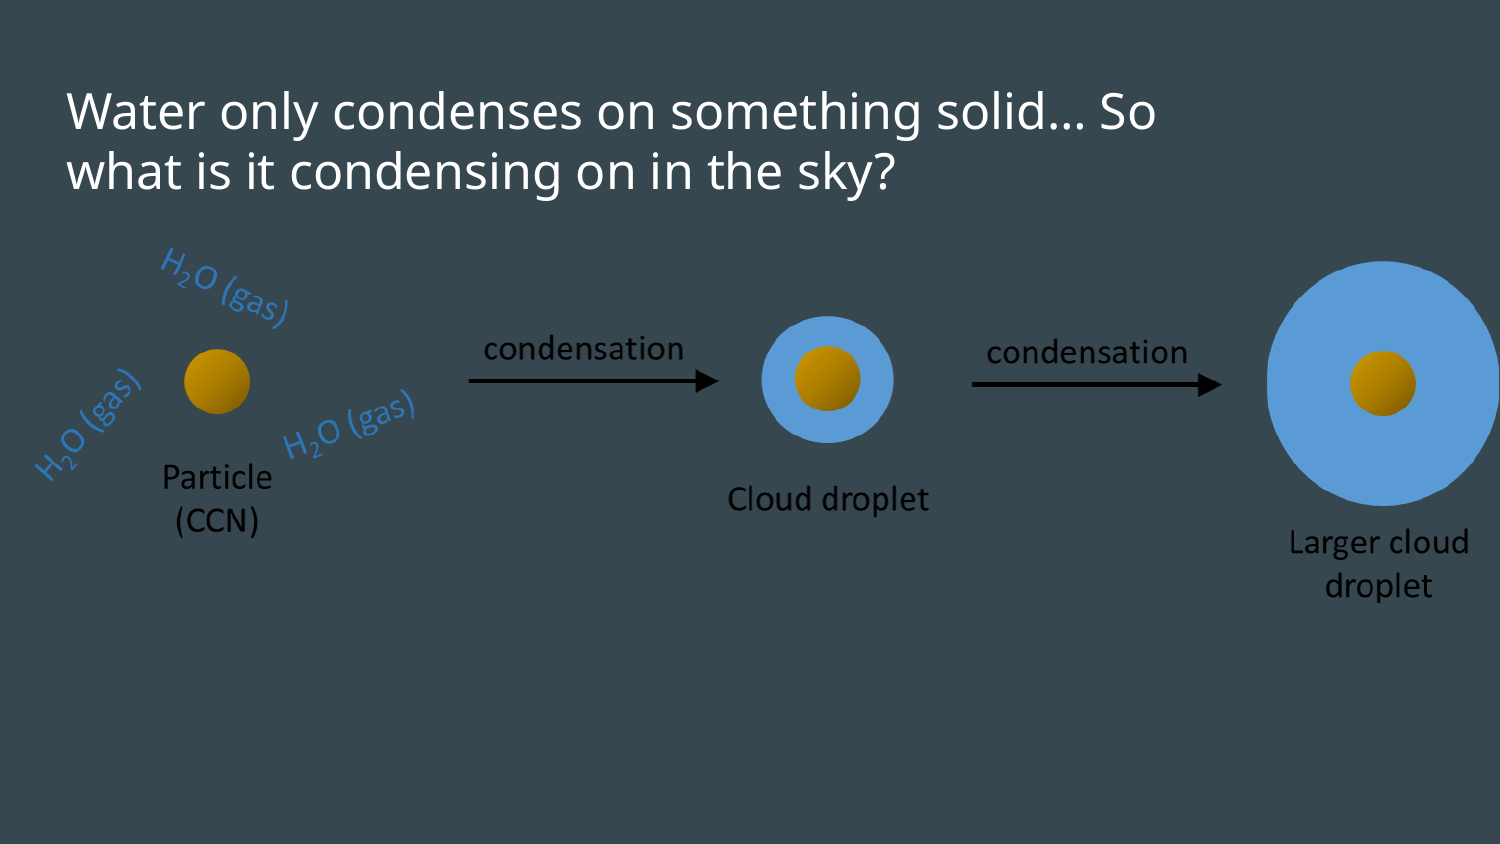

# Water only condenses on something solid… So what is it condensing on in the sky?